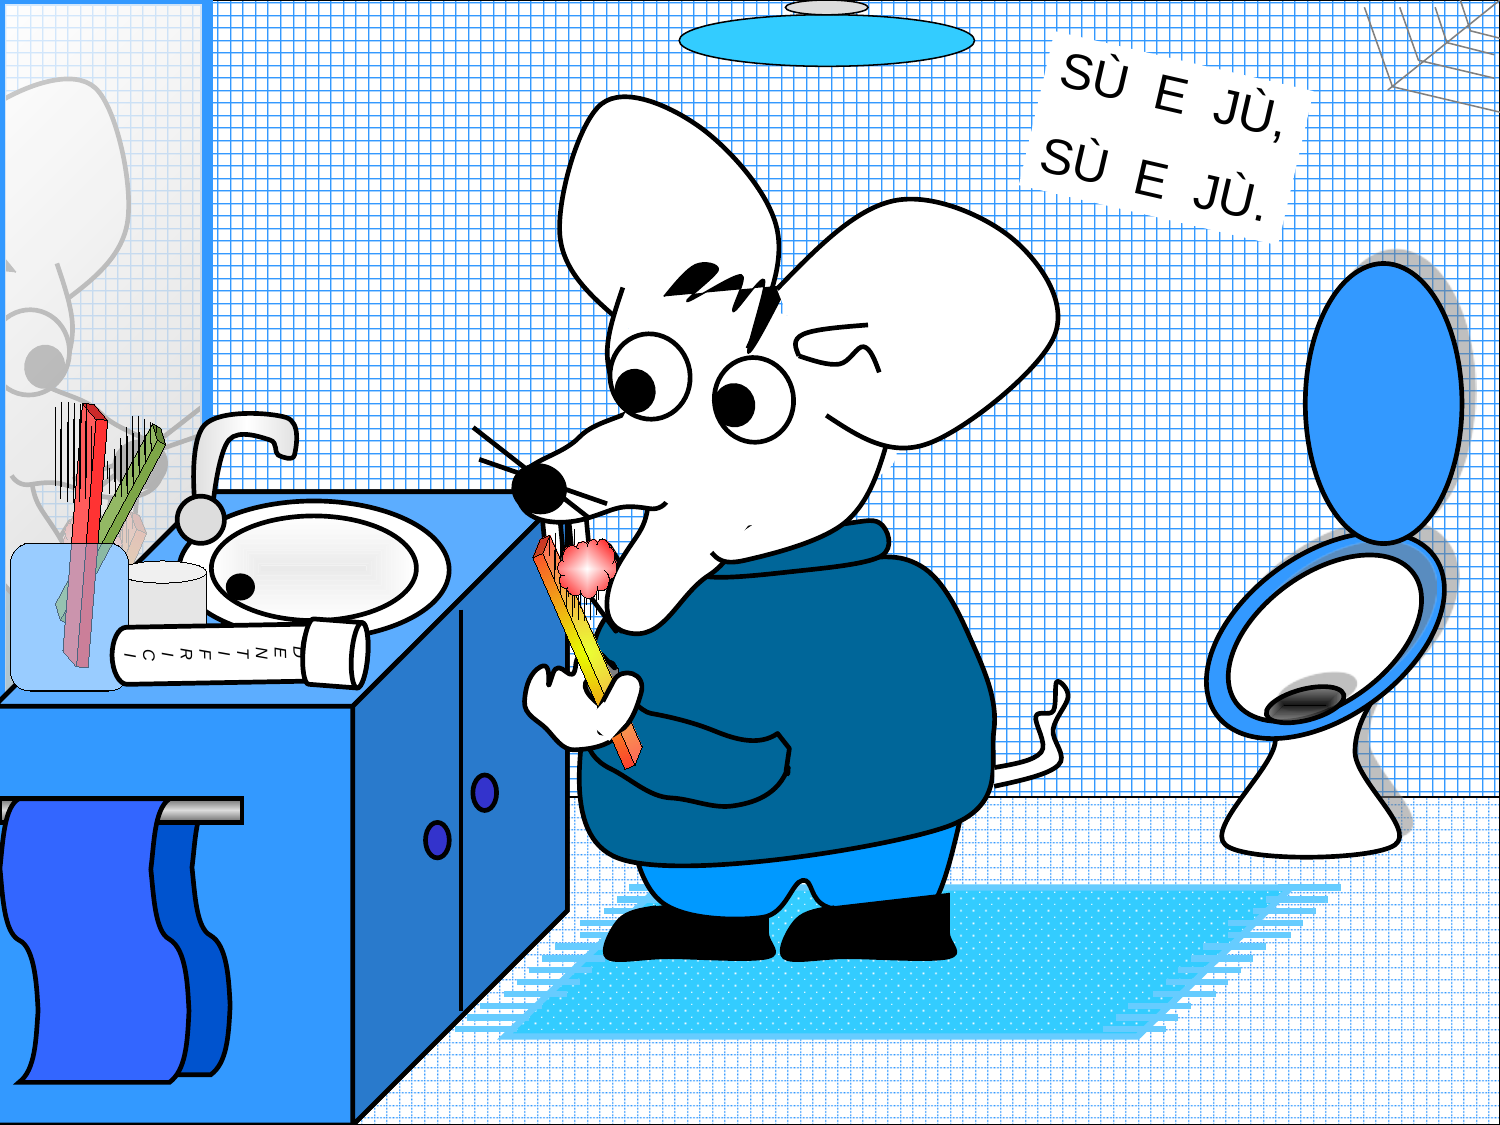

SÙ E JÙ,
SÙ E JÙ.
D
E
N
T
I
F
R
I
C
I